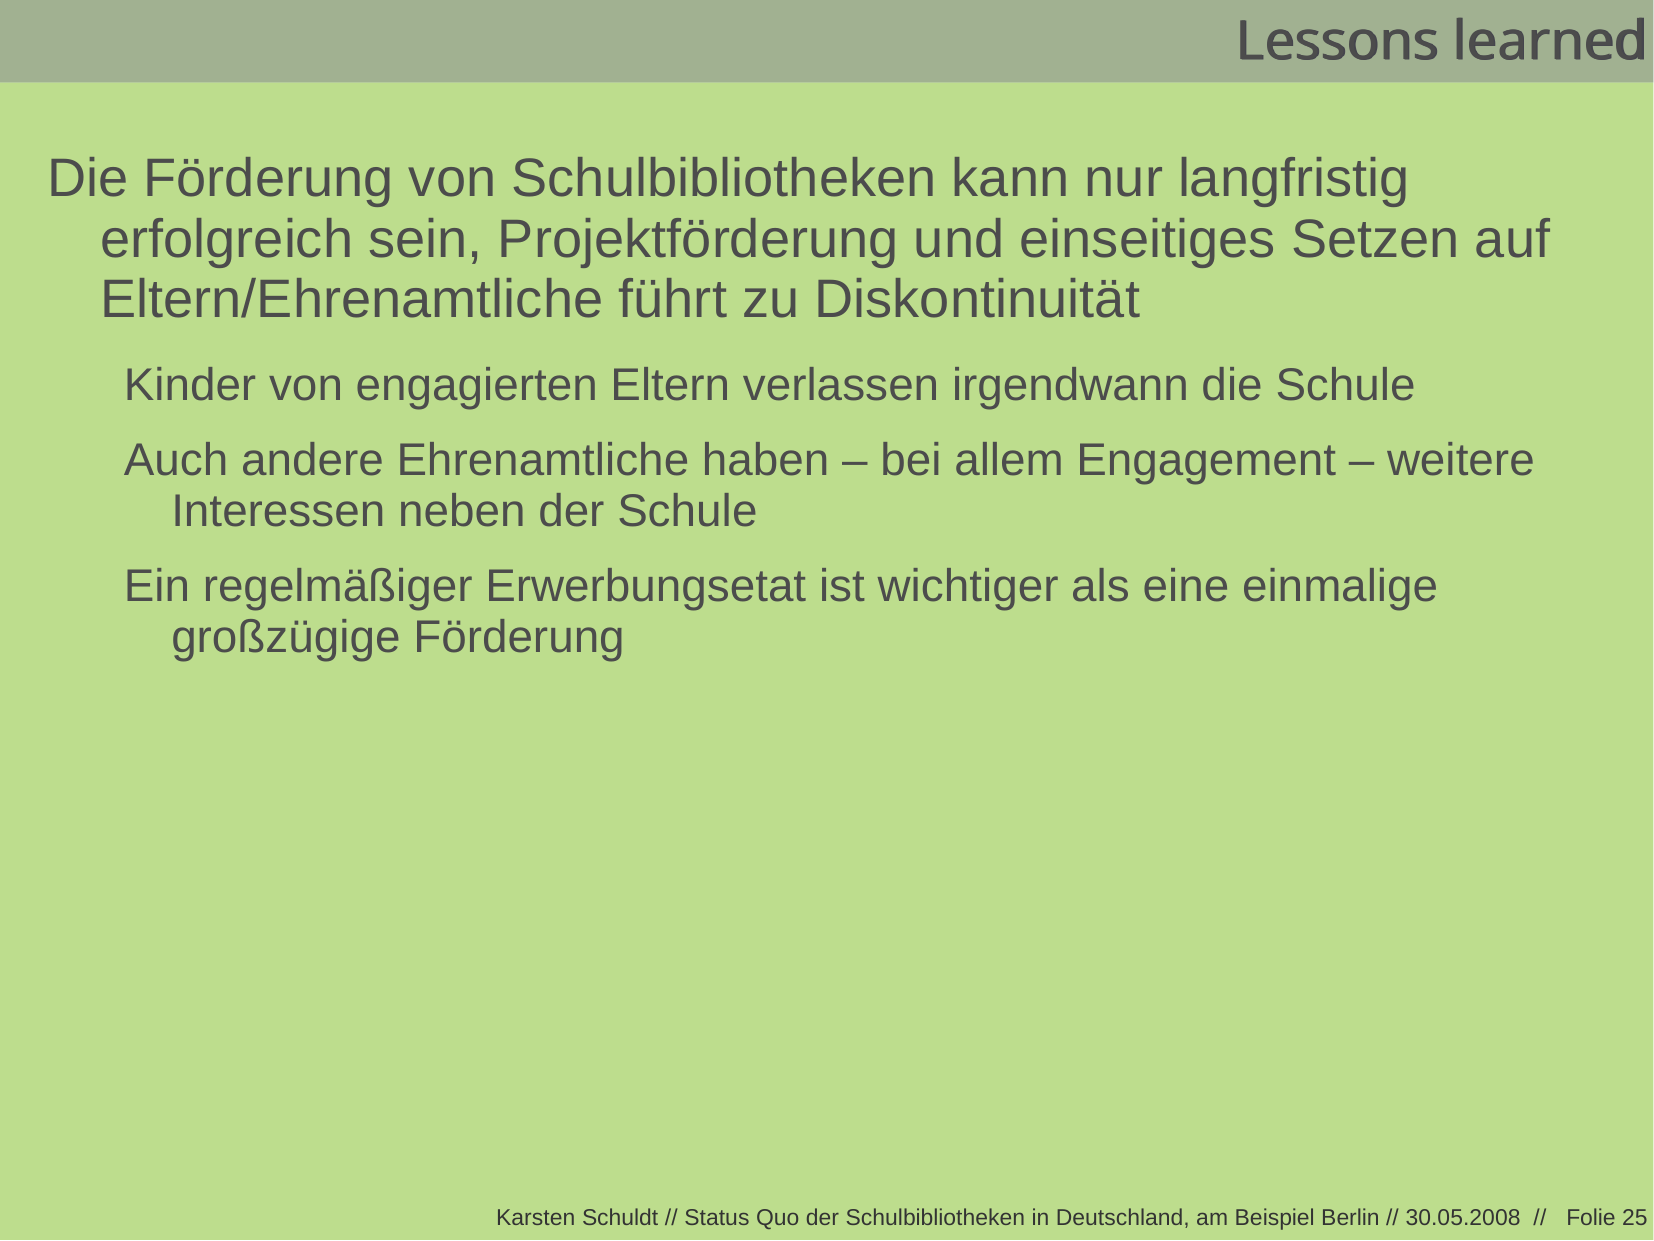

# Lessons learned
Die Förderung von Schulbibliotheken kann nur langfristig erfolgreich sein, Projektförderung und einseitiges Setzen auf Eltern/Ehrenamtliche führt zu Diskontinuität
Kinder von engagierten Eltern verlassen irgendwann die Schule
Auch andere Ehrenamtliche haben – bei allem Engagement – weitere Interessen neben der Schule
Ein regelmäßiger Erwerbungsetat ist wichtiger als eine einmalige großzügige Förderung
25